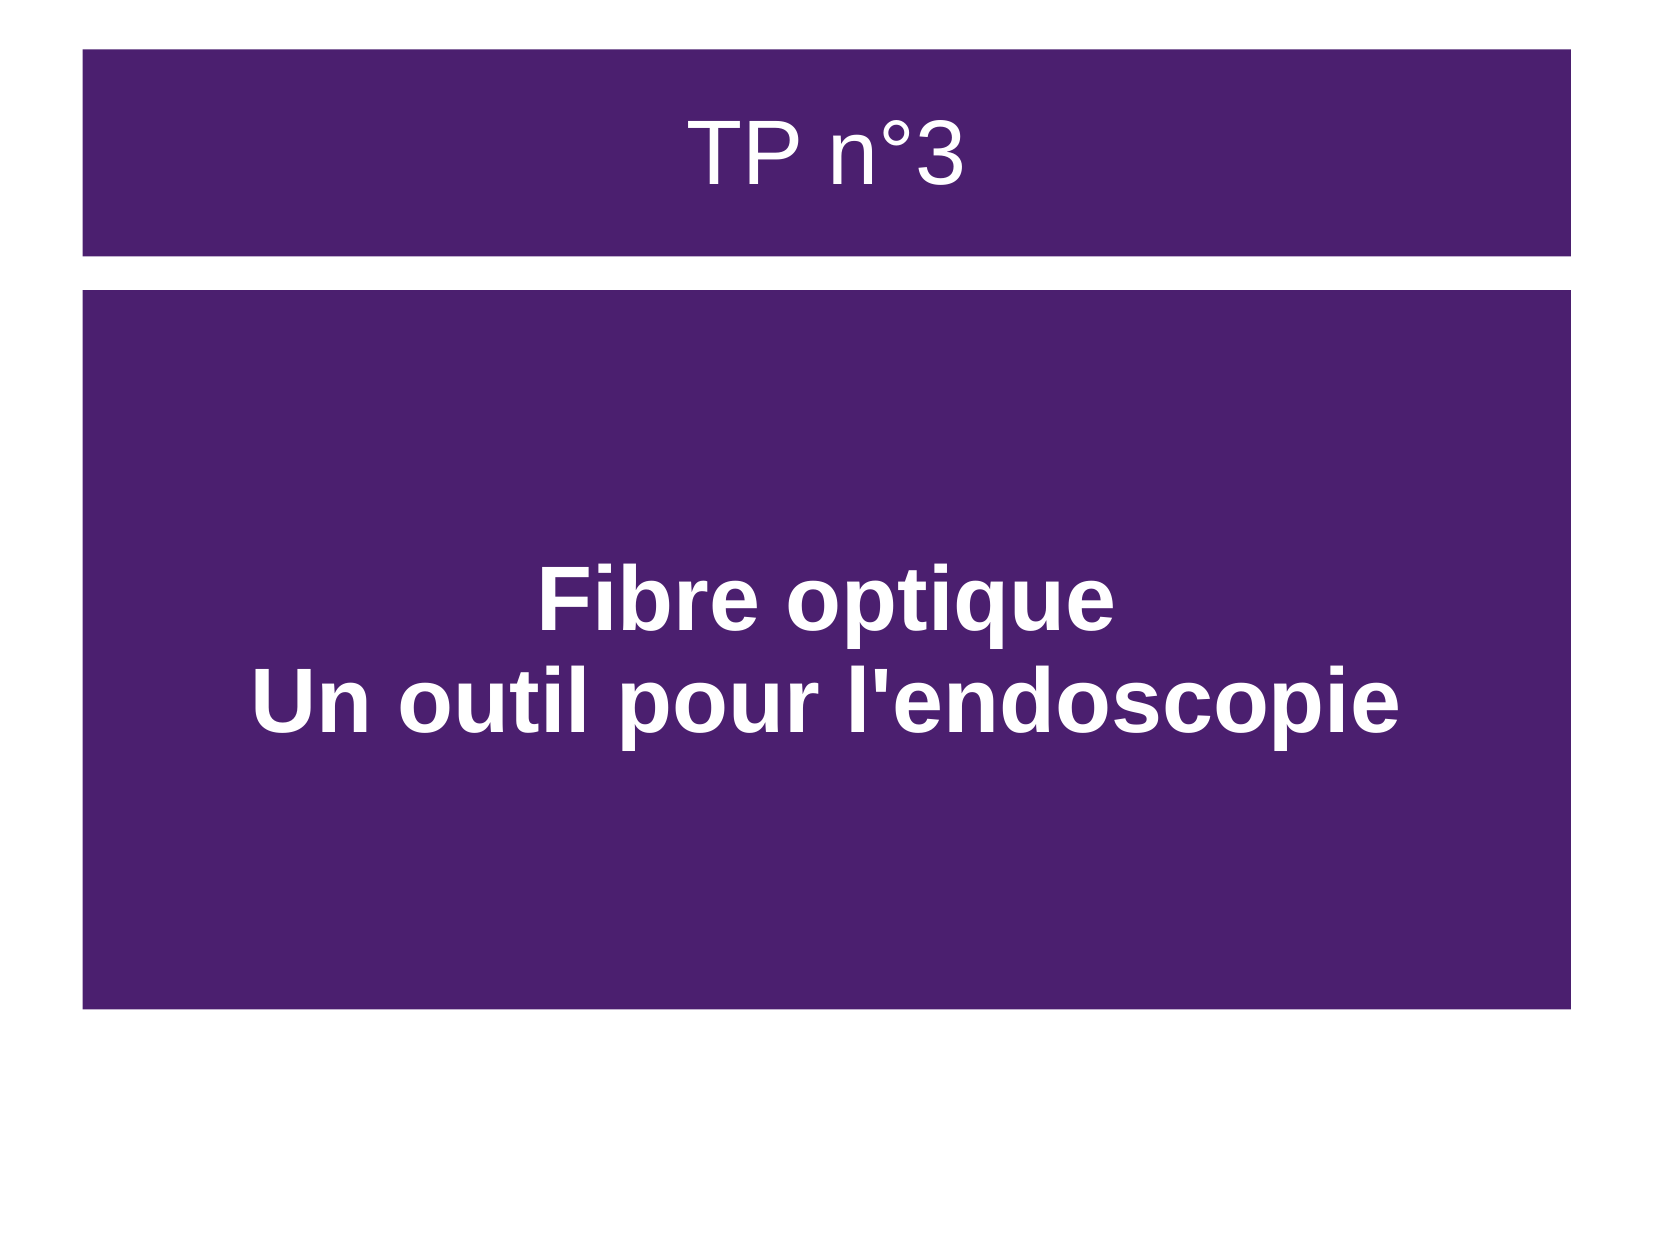

# TP n°3
Fibre optique
Un outil pour l'endoscopie